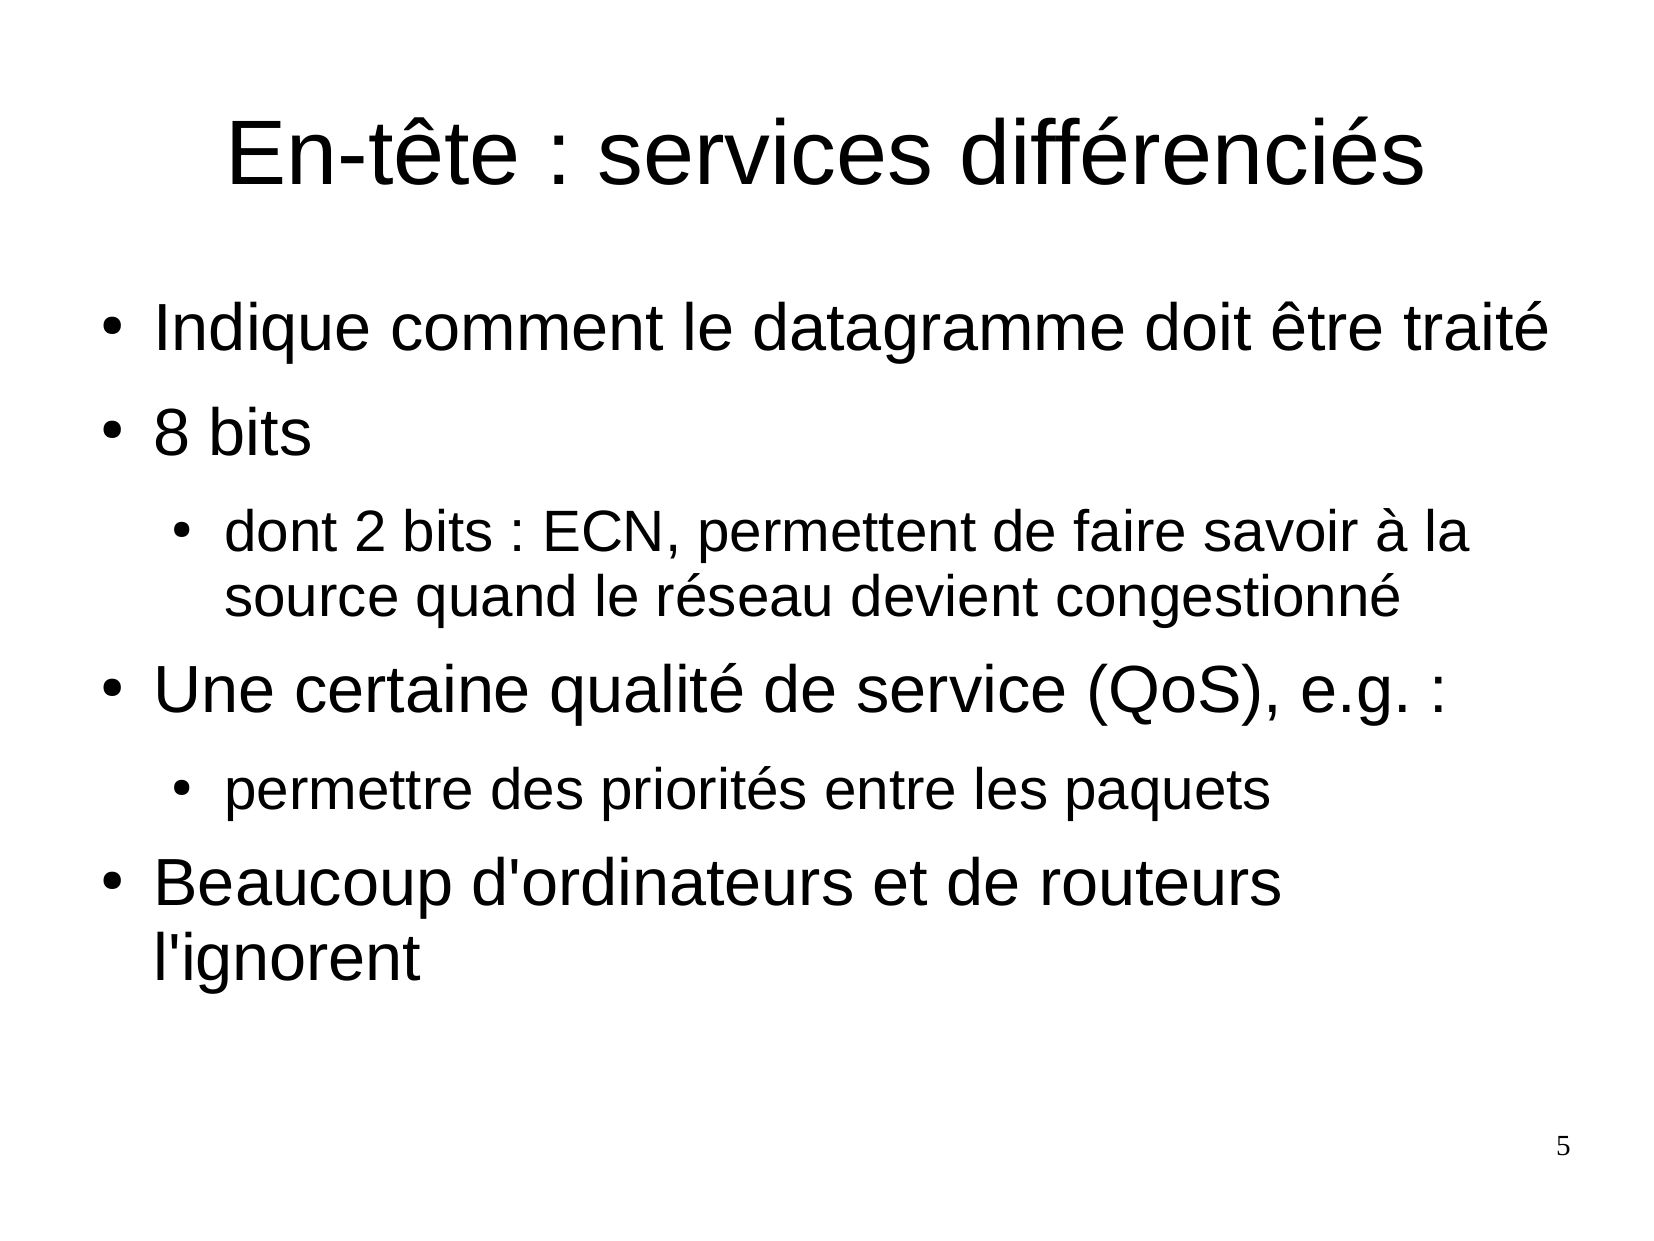

# En-tête : services différenciés
Indique comment le datagramme doit être traité
8 bits
dont 2 bits : ECN, permettent de faire savoir à la source quand le réseau devient congestionné
Une certaine qualité de service (QoS), e.g. :
permettre des priorités entre les paquets
Beaucoup d'ordinateurs et de routeurs l'ignorent
5